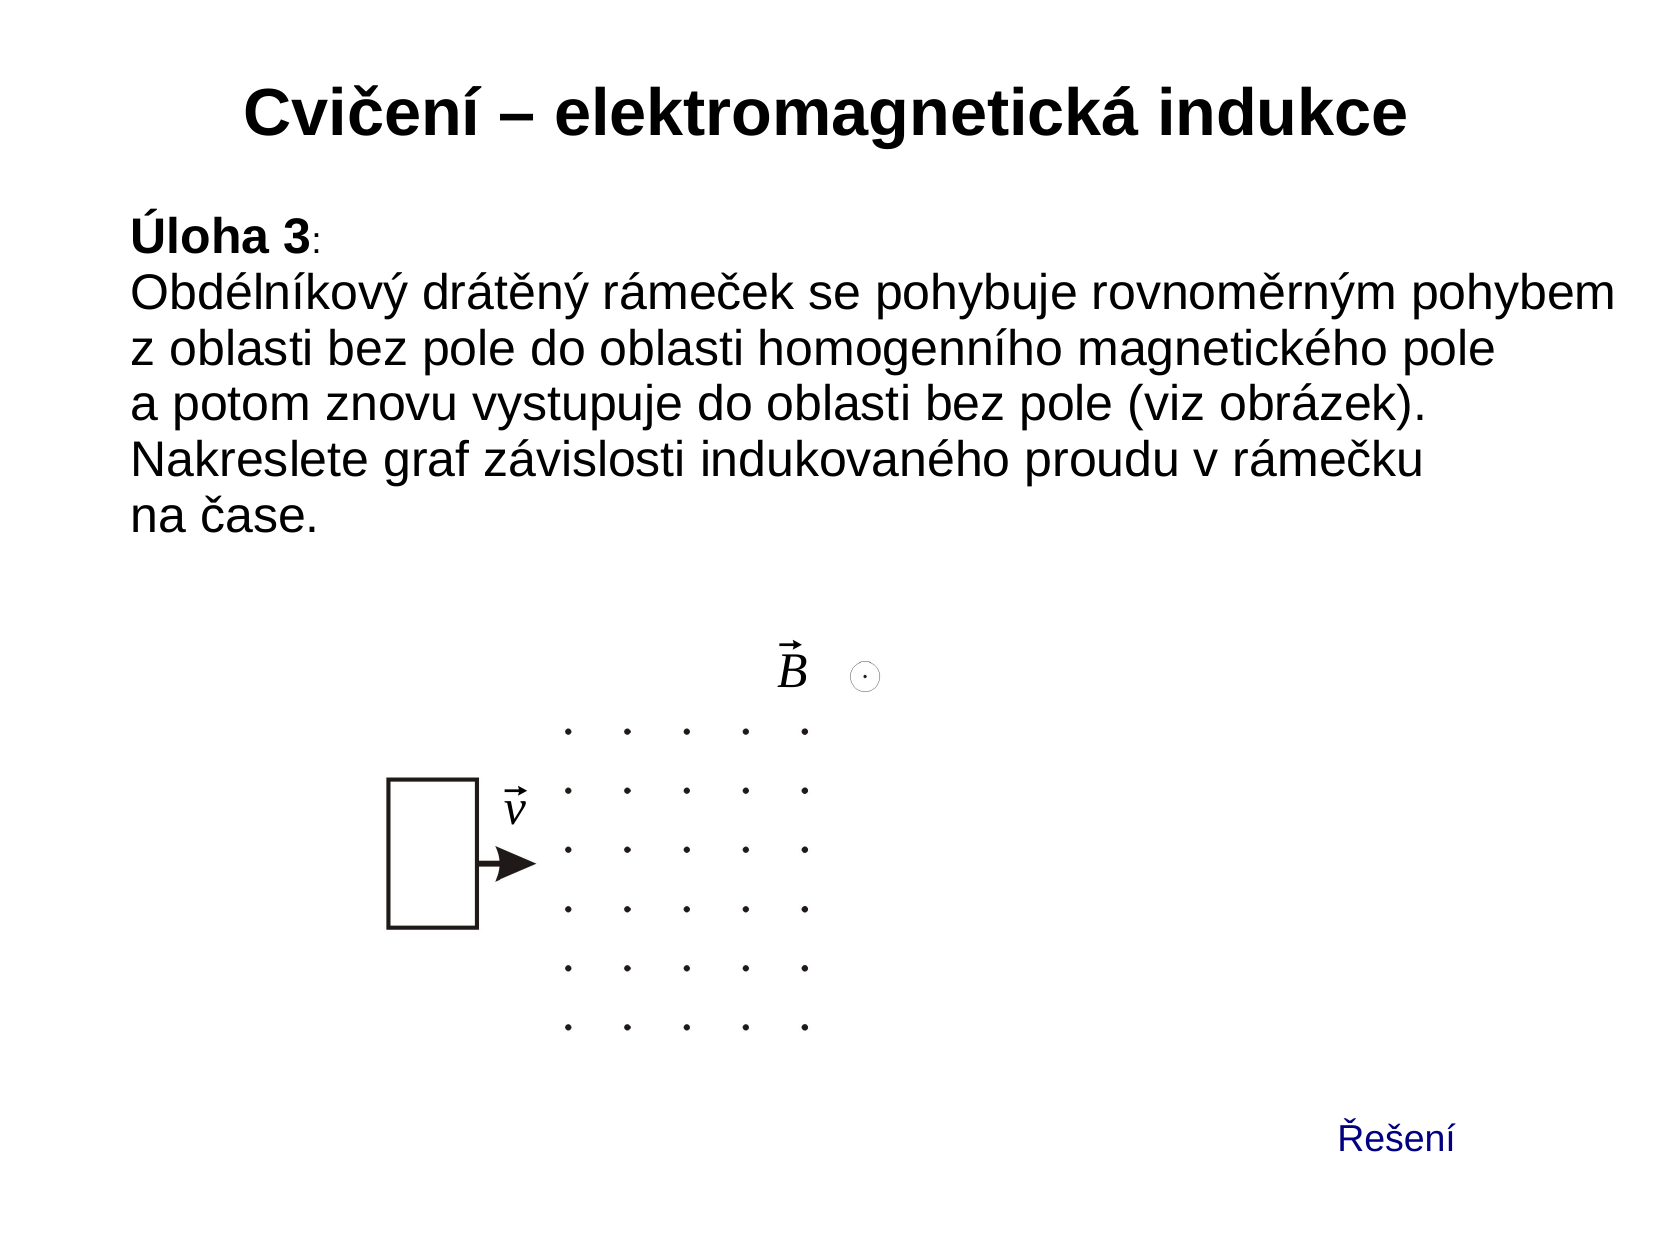

# Cvičení – elektromagnetická indukce
Úloha 3:
Obdélníkový drátěný rámeček se pohybuje rovnoměrným pohybem
z oblasti bez pole do oblasti homogenního magnetického pole
a potom znovu vystupuje do oblasti bez pole (viz obrázek).
Nakreslete graf závislosti indukovaného proudu v rámečku
na čase.
Řešení